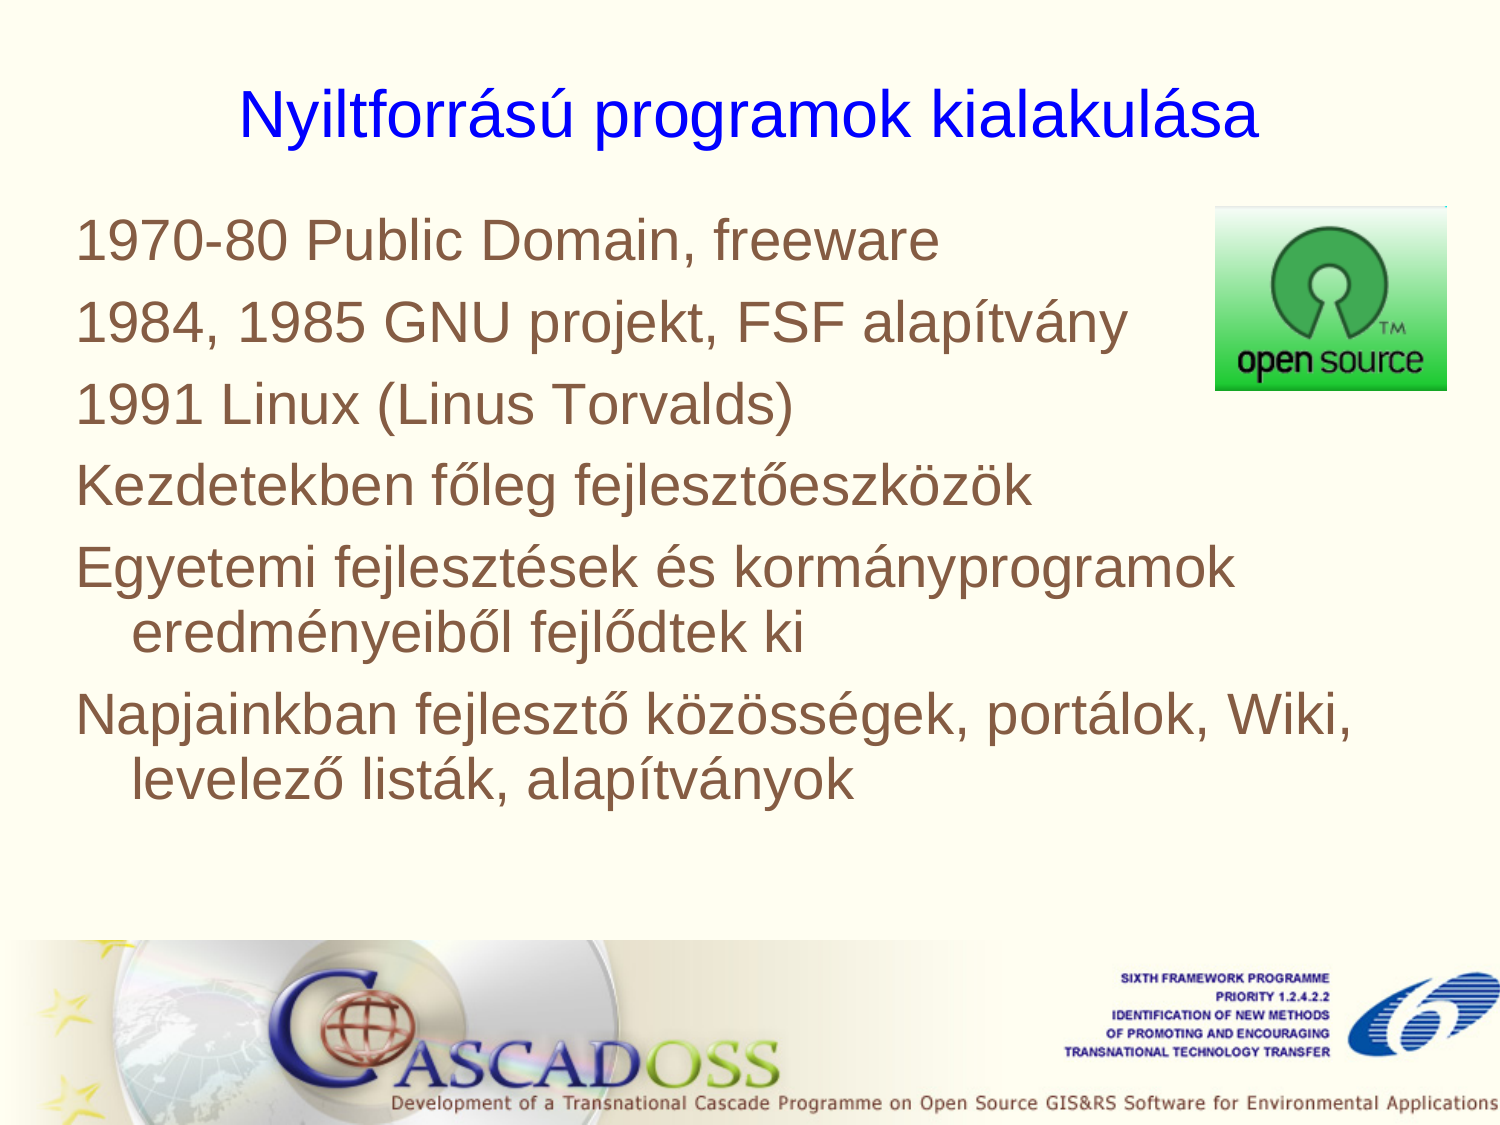

# Nyiltforrású programok kialakulása
1970-80 Public Domain, freeware
1984, 1985 GNU projekt, FSF alapítvány
1991 Linux (Linus Torvalds)
Kezdetekben főleg fejlesztőeszközök
Egyetemi fejlesztések és kormányprogramok eredményeiből fejlődtek ki
Napjainkban fejlesztő közösségek, portálok, Wiki, levelező listák, alapítványok